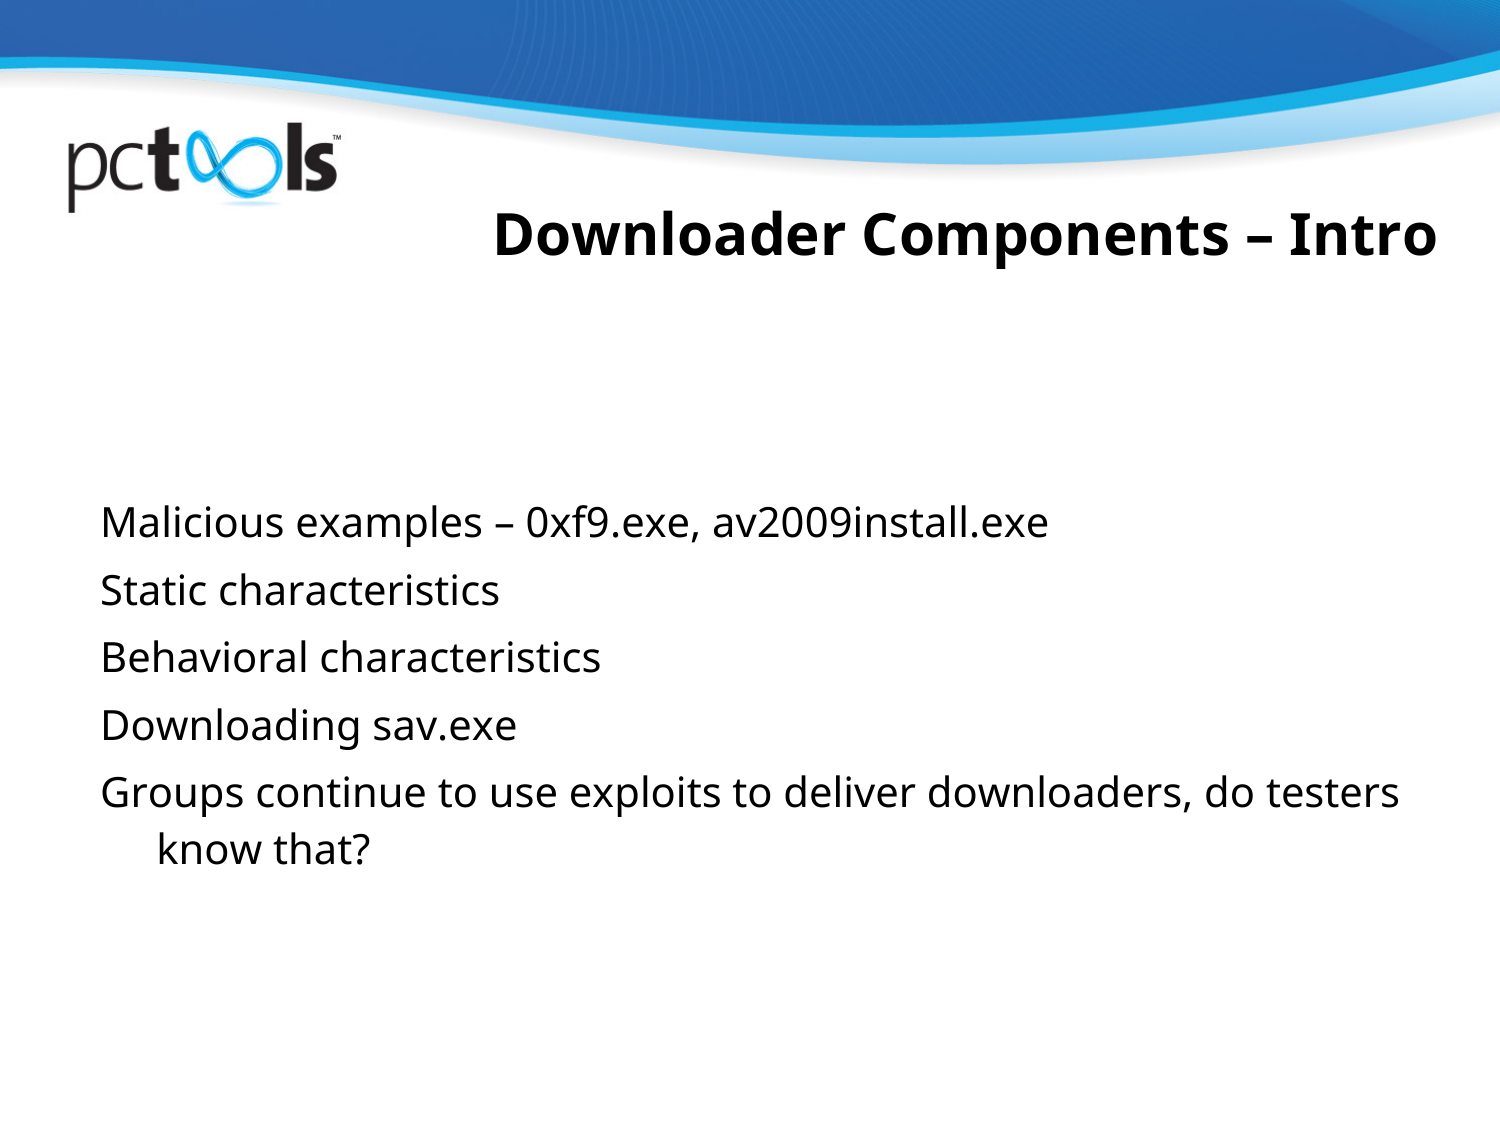

# Downloader Components – Intro
Malicious examples – 0xf9.exe, av2009install.exe
Static characteristics
Behavioral characteristics
Downloading sav.exe
Groups continue to use exploits to deliver downloaders, do testers know that?